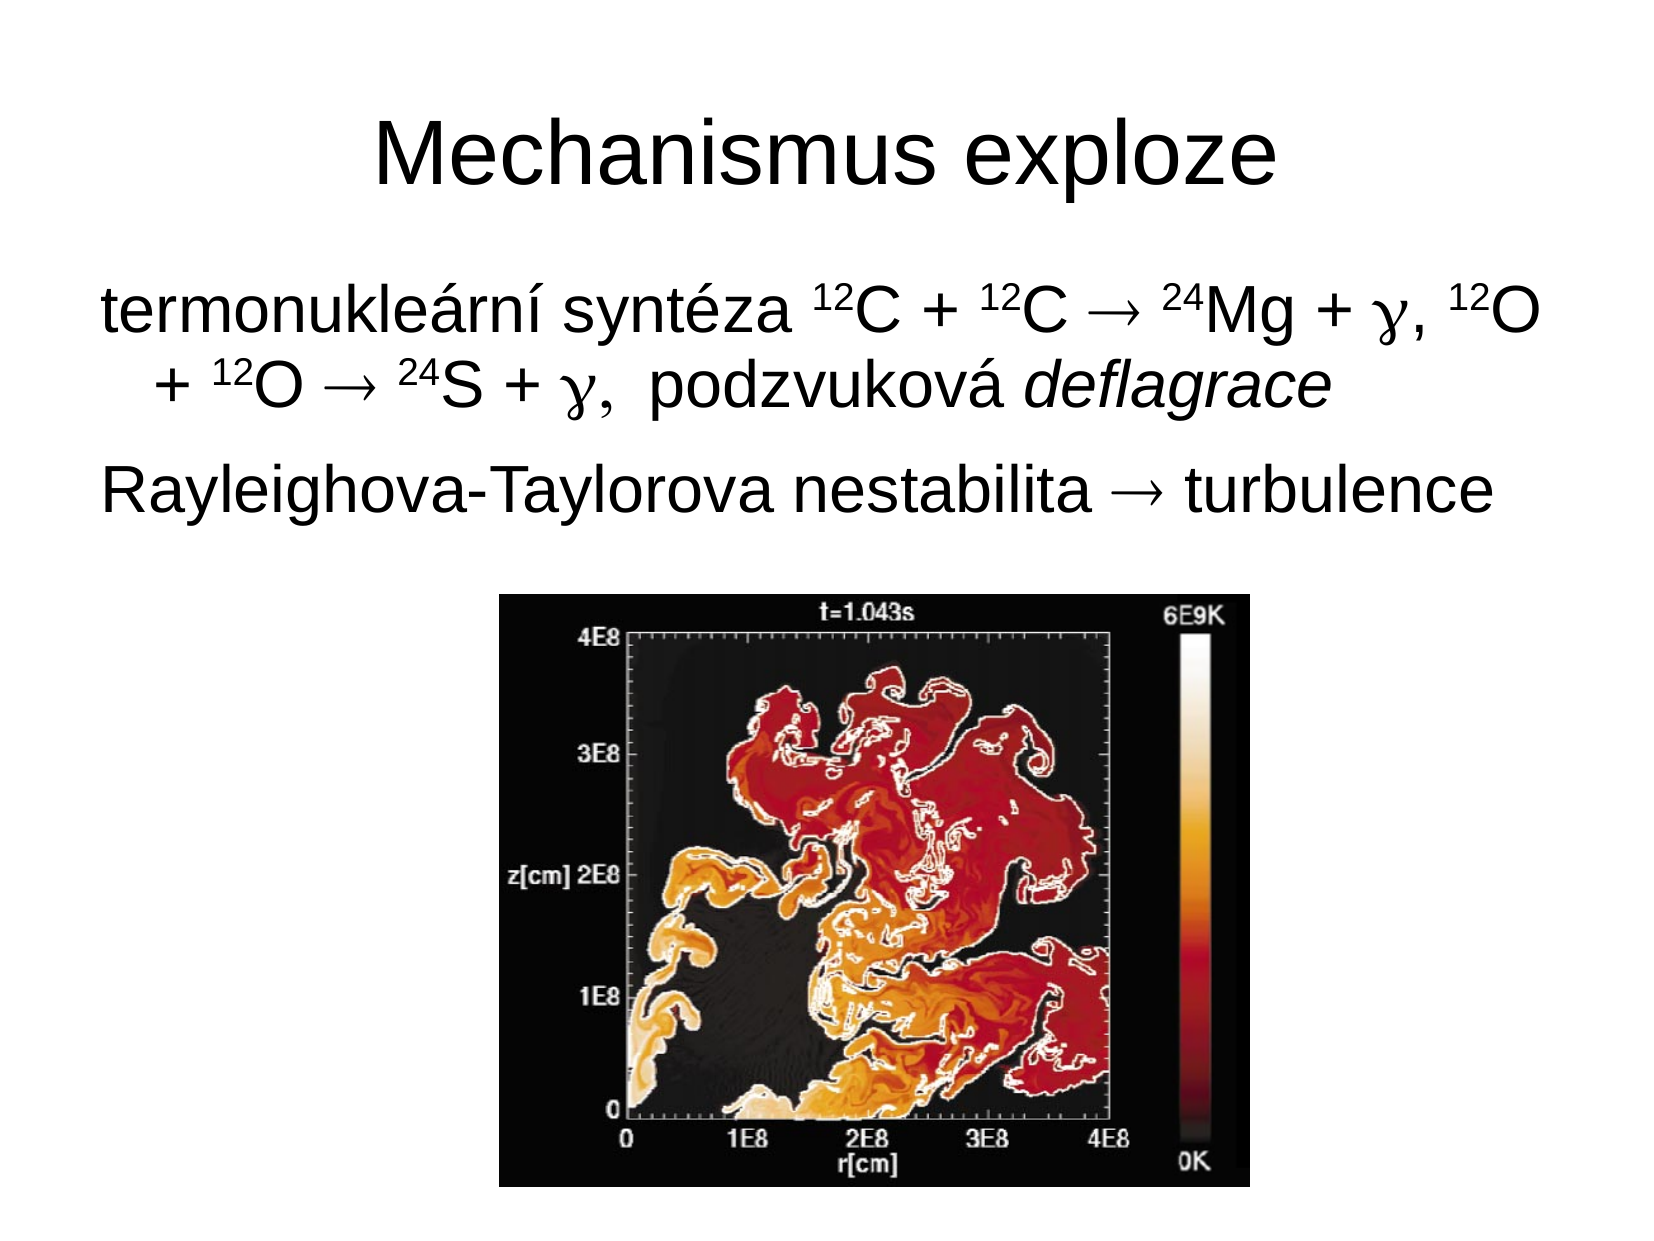

# Mechanismus exploze
termonukleární syntéza 12C + 12C  24Mg + g, 12O + 12O  24S + g, podzvuková deflagrace
Rayleighova-Taylorova nestabilita  turbulence